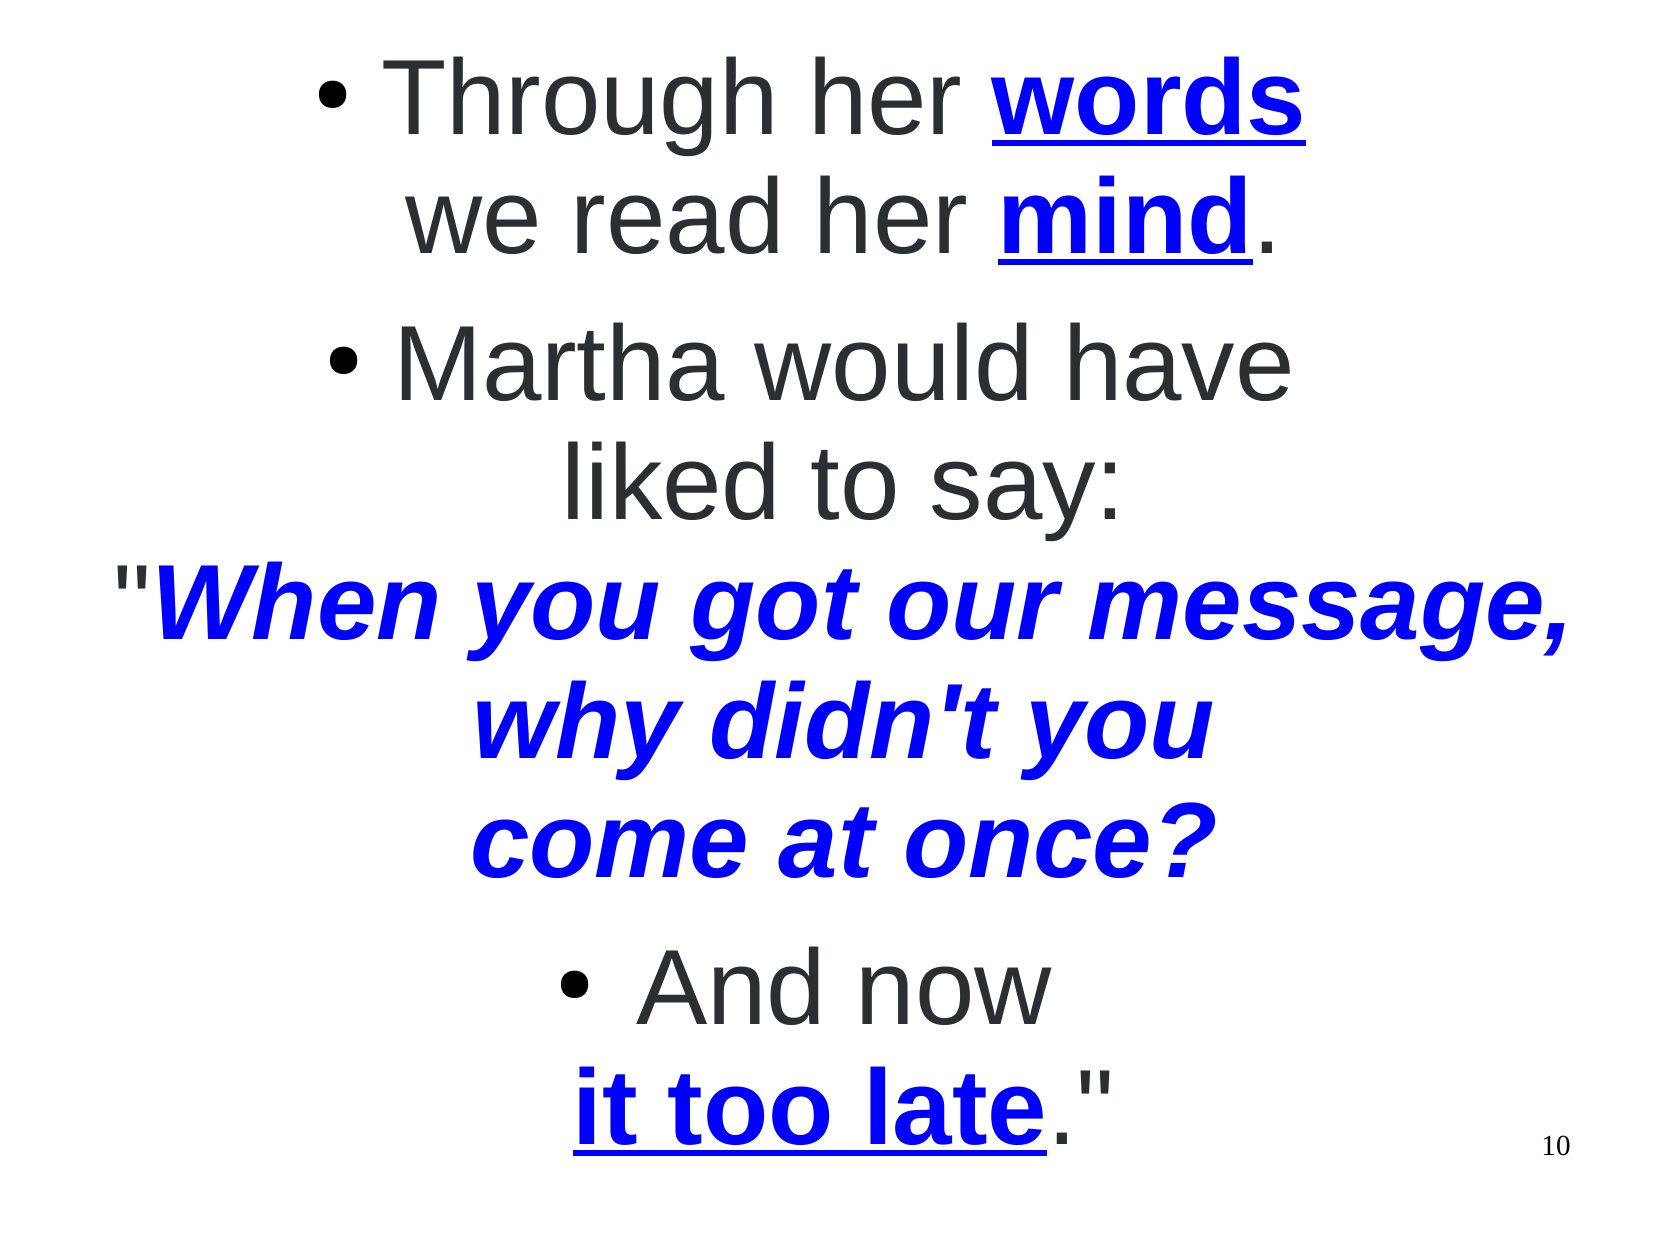

# Through her words we read her mind.
Martha would have
liked to say:
"When you got our message,
why didn't you
come at once?
And now
it too late."
10